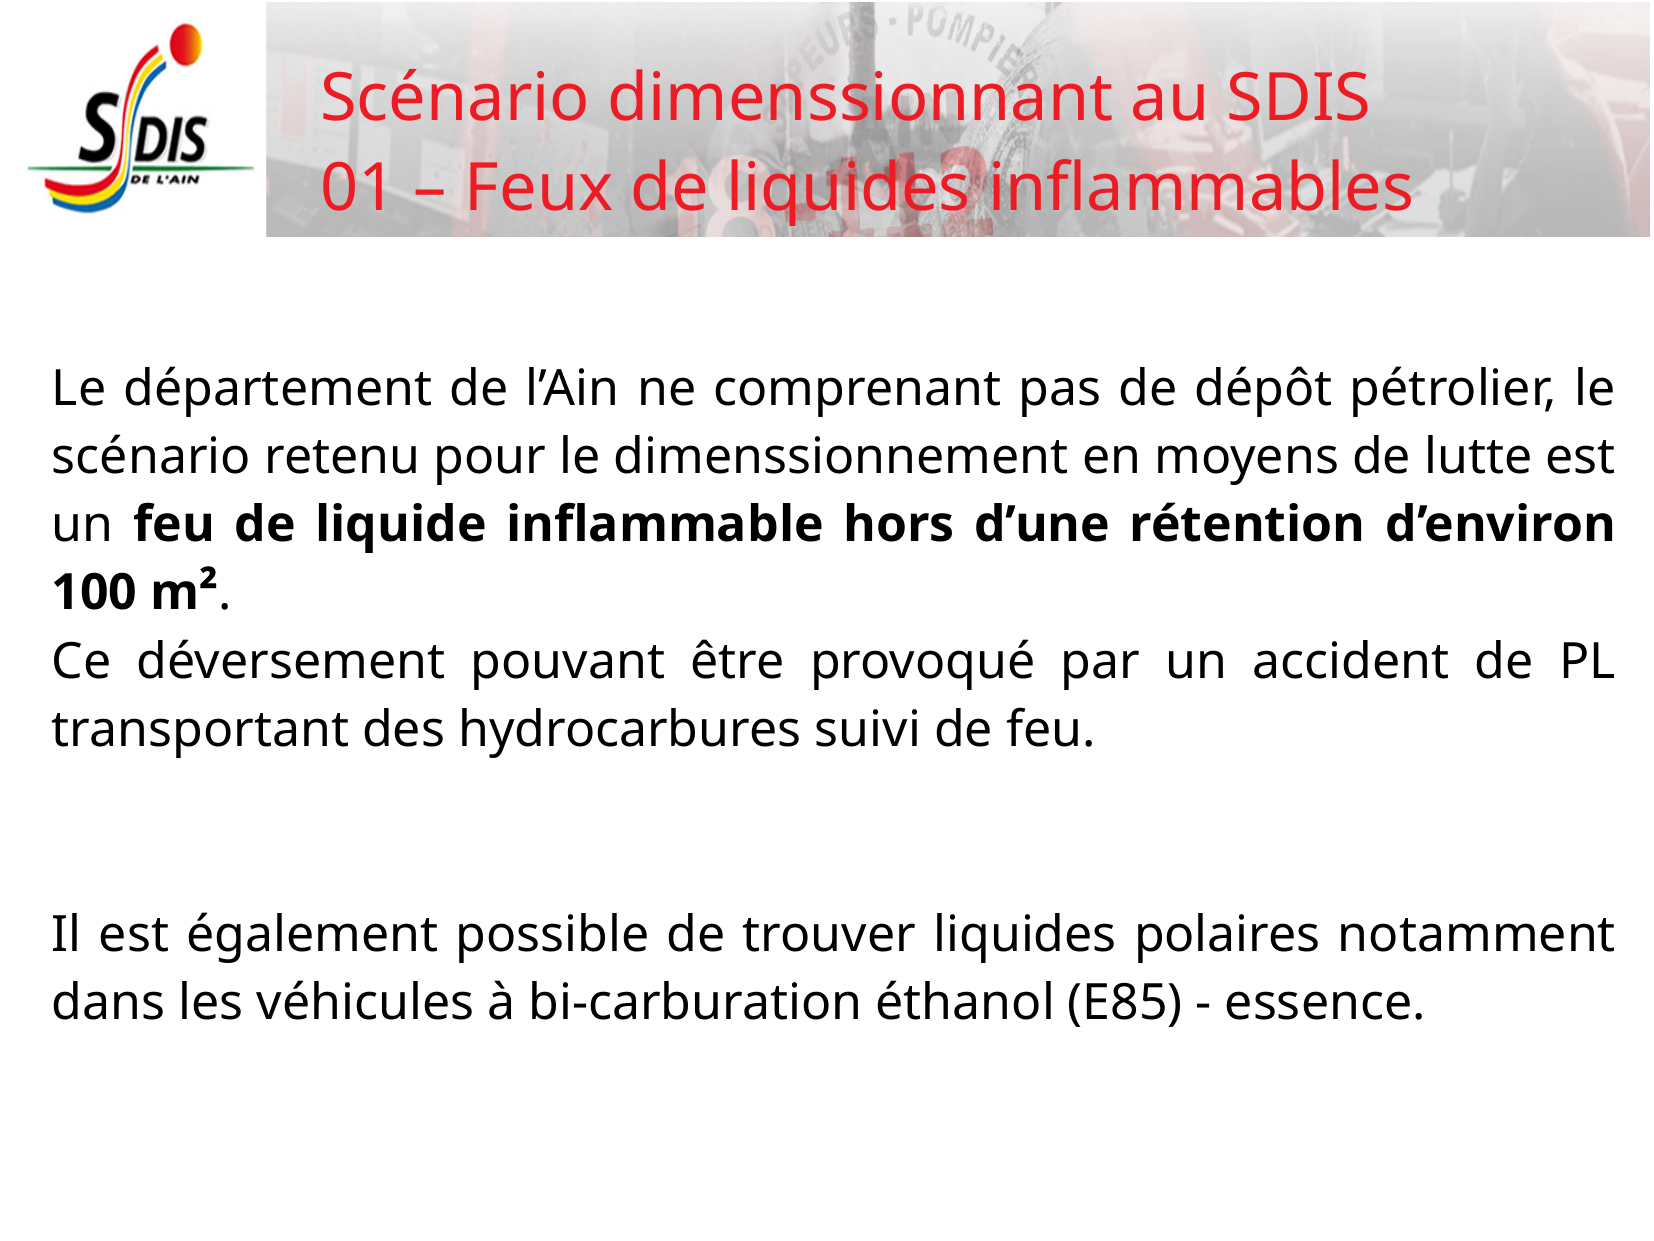

Scénario dimenssionnant au SDIS 01 – Feux de liquides inflammables
Le département de l’Ain ne comprenant pas de dépôt pétrolier, le scénario retenu pour le dimenssionnement en moyens de lutte est un feu de liquide inflammable hors d’une rétention d’environ 100 m².
Ce déversement pouvant être provoqué par un accident de PL transportant des hydrocarbures suivi de feu.
Il est également possible de trouver liquides polaires notamment dans les véhicules à bi-carburation éthanol (E85) - essence.